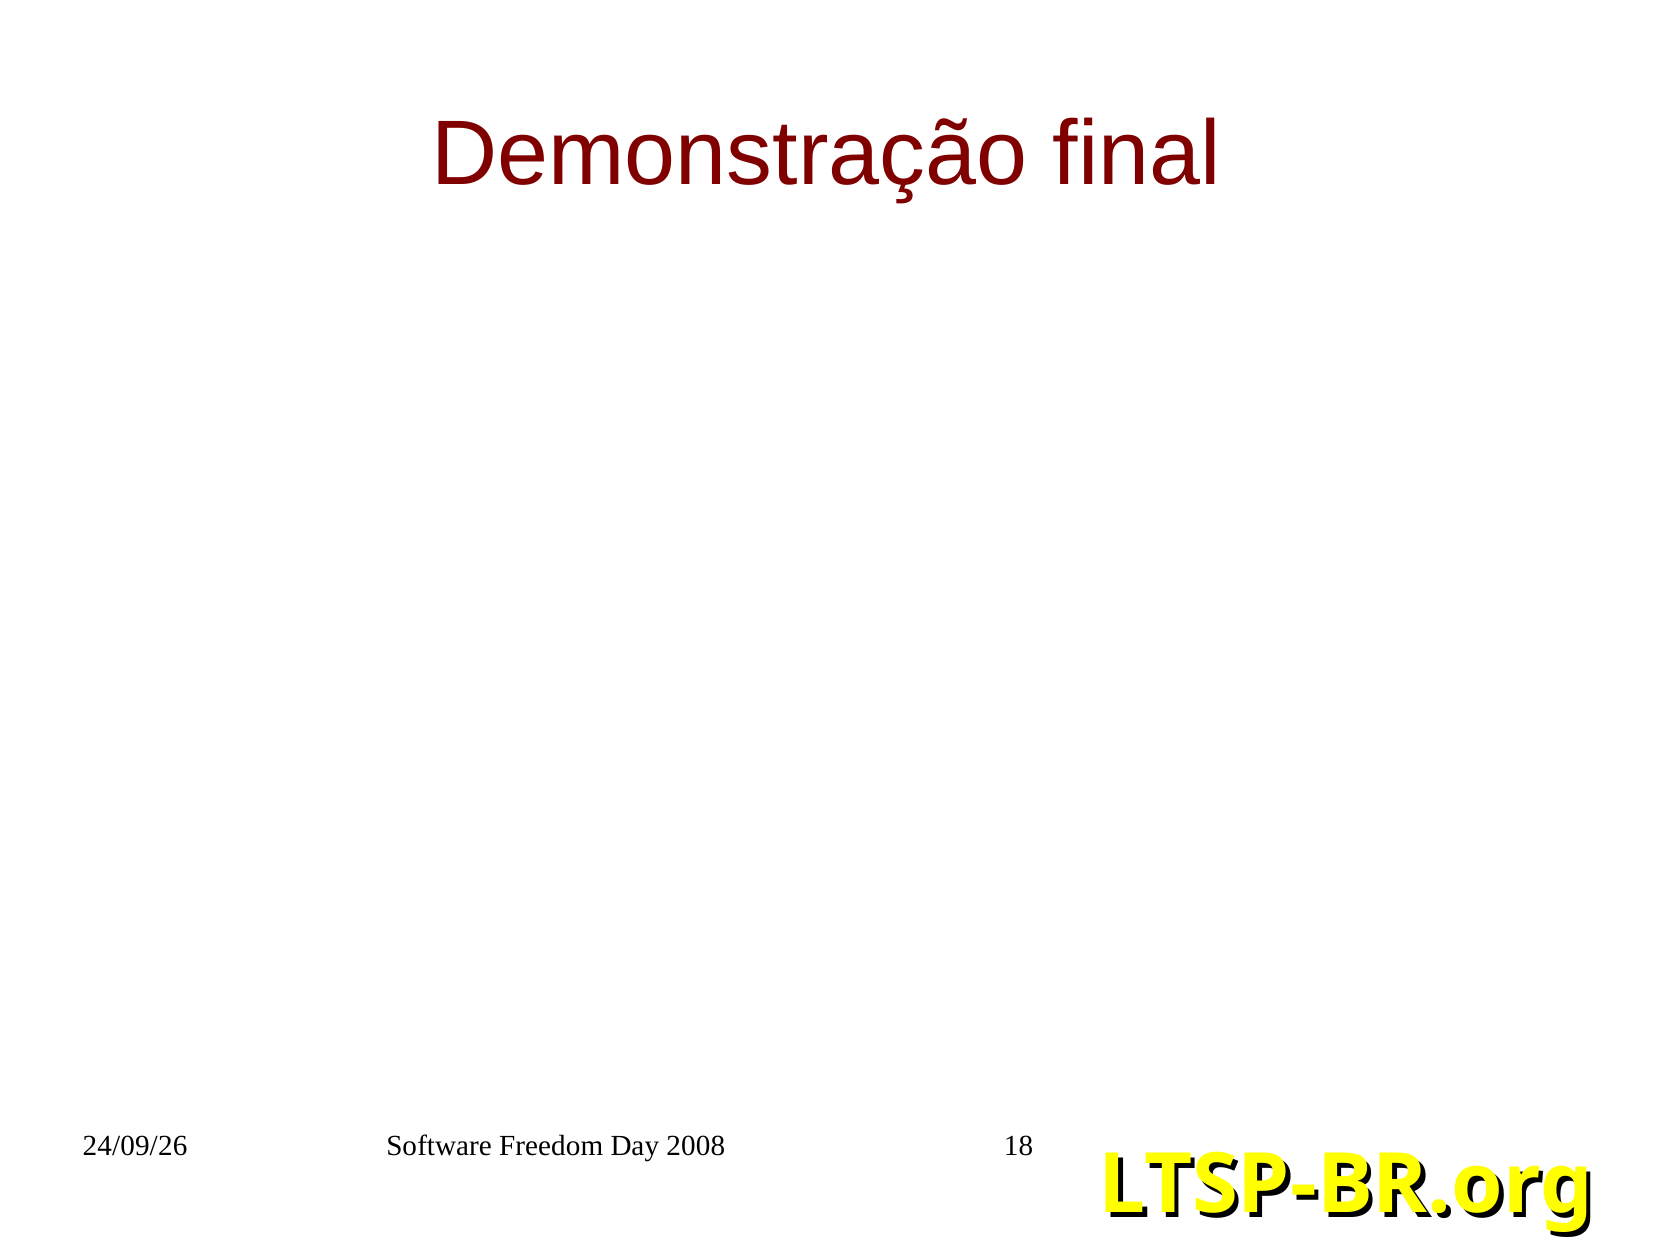

# Demonstração final
Software Freedom Day 2008
18